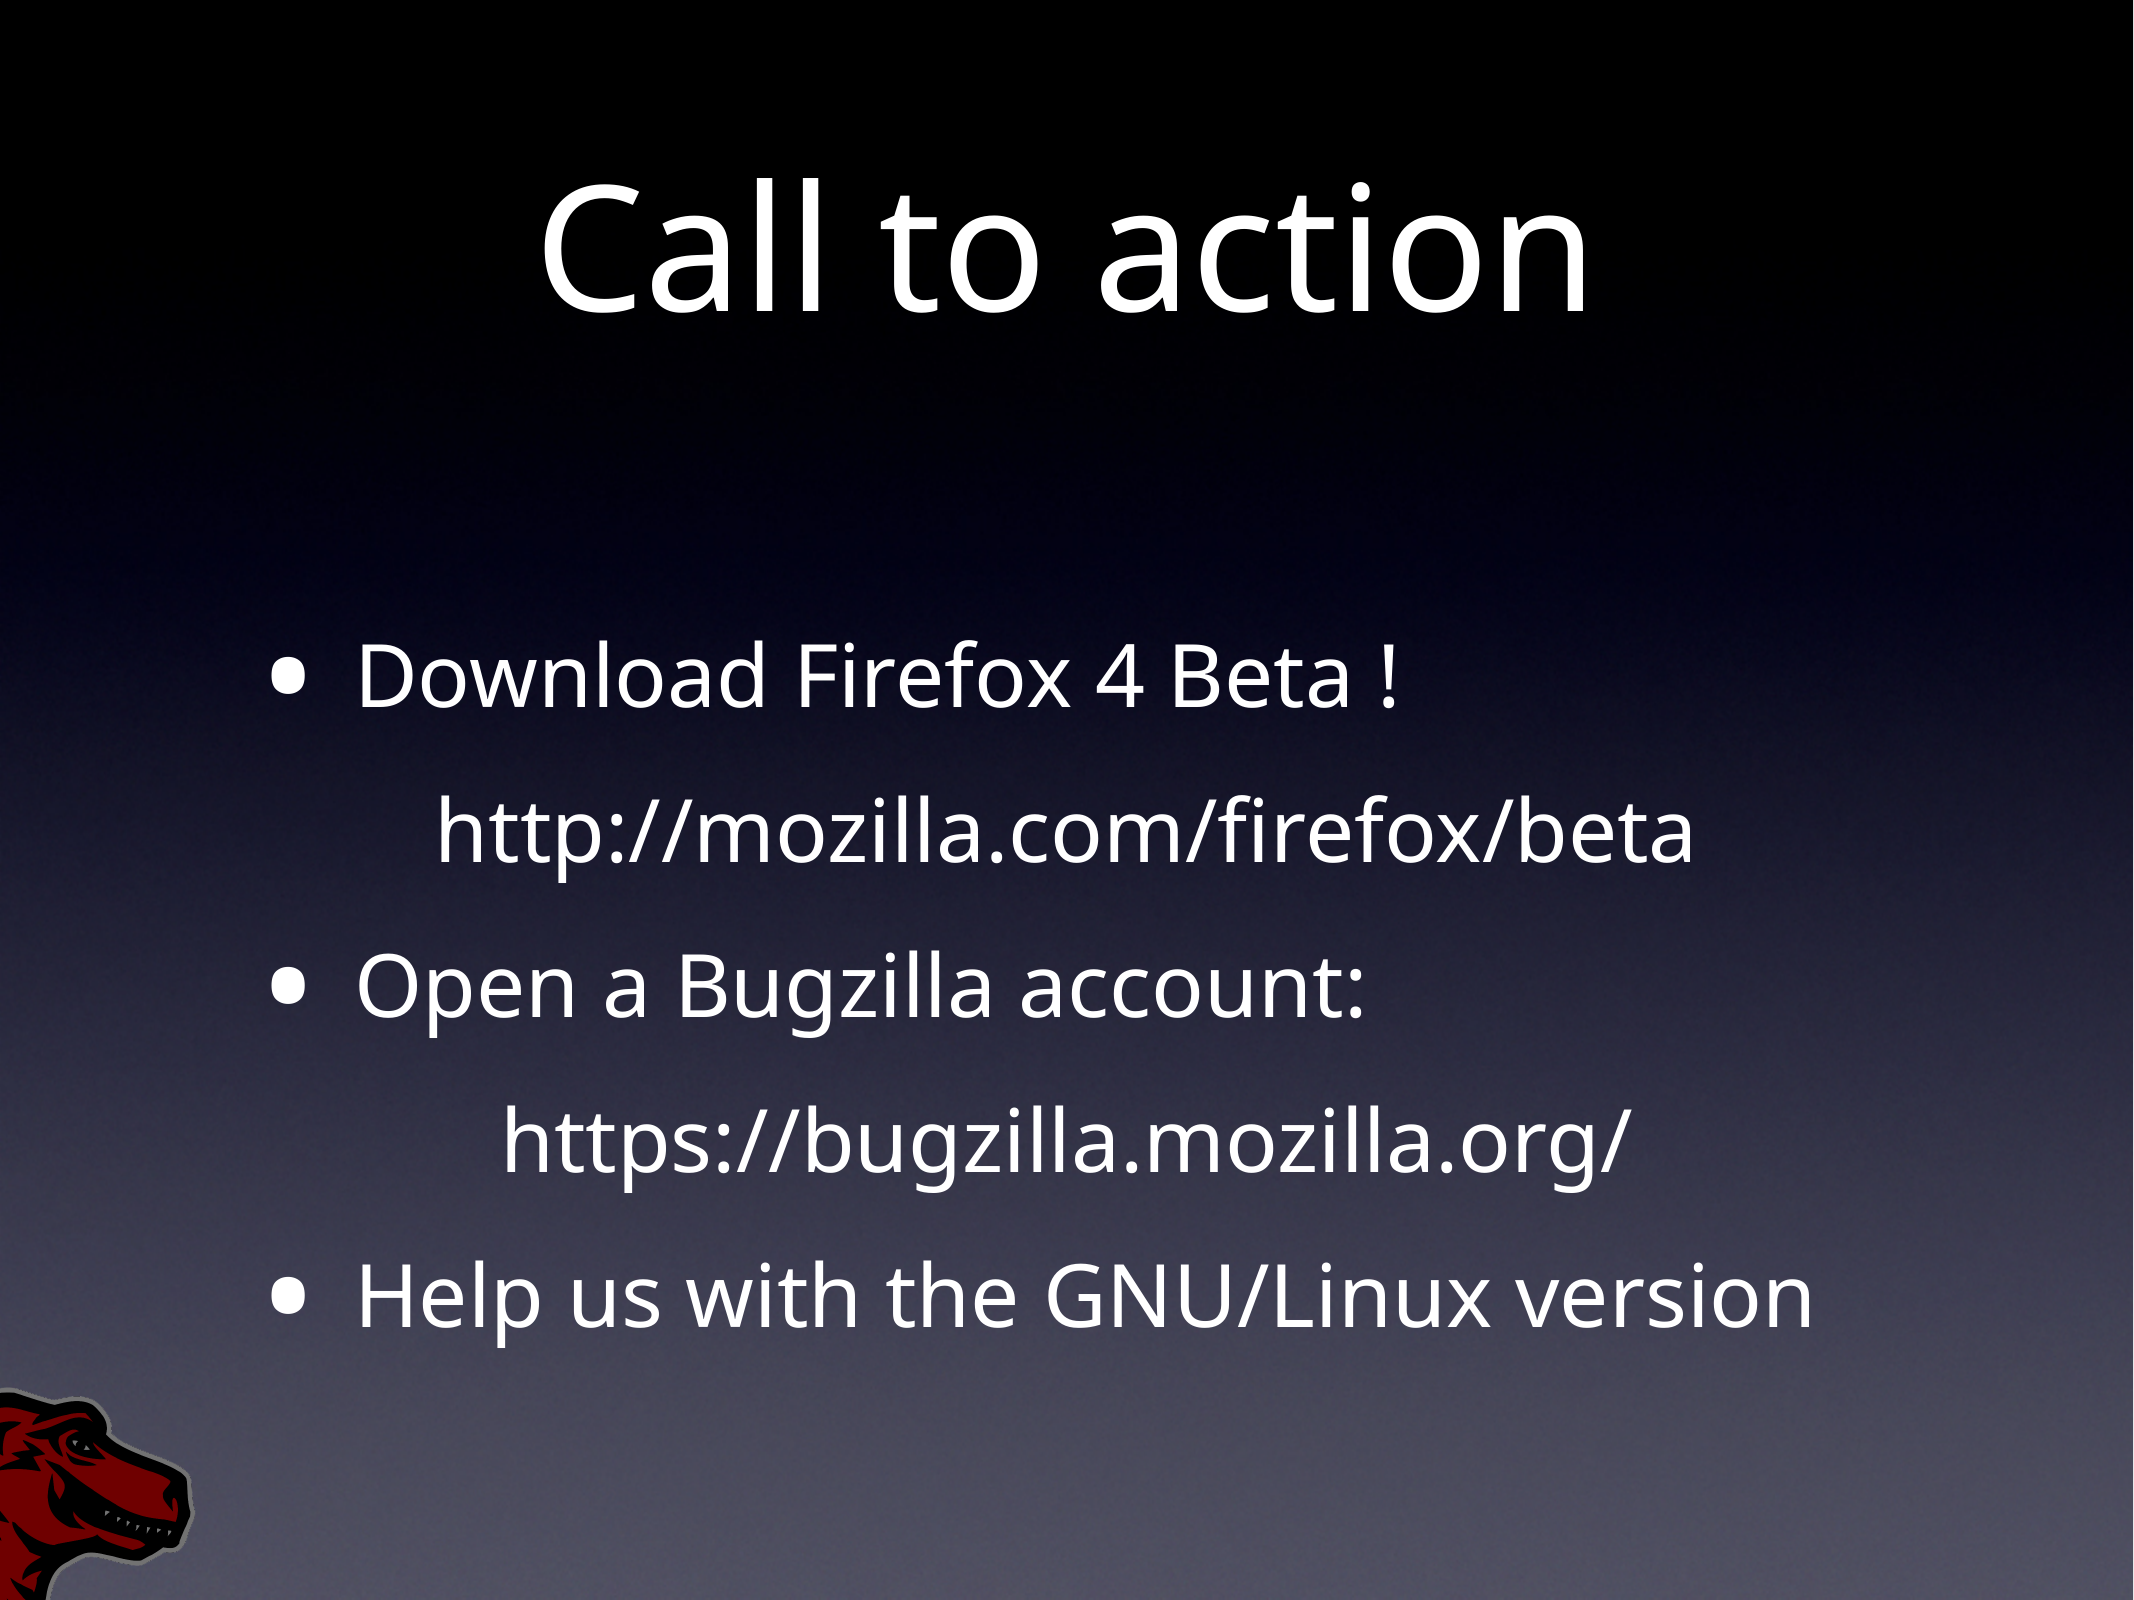

# Call to action
Download Firefox 4 Beta !
http://mozilla.com/firefox/beta
Open a Bugzilla account:
https://bugzilla.mozilla.org/
Help us with the GNU/Linux version